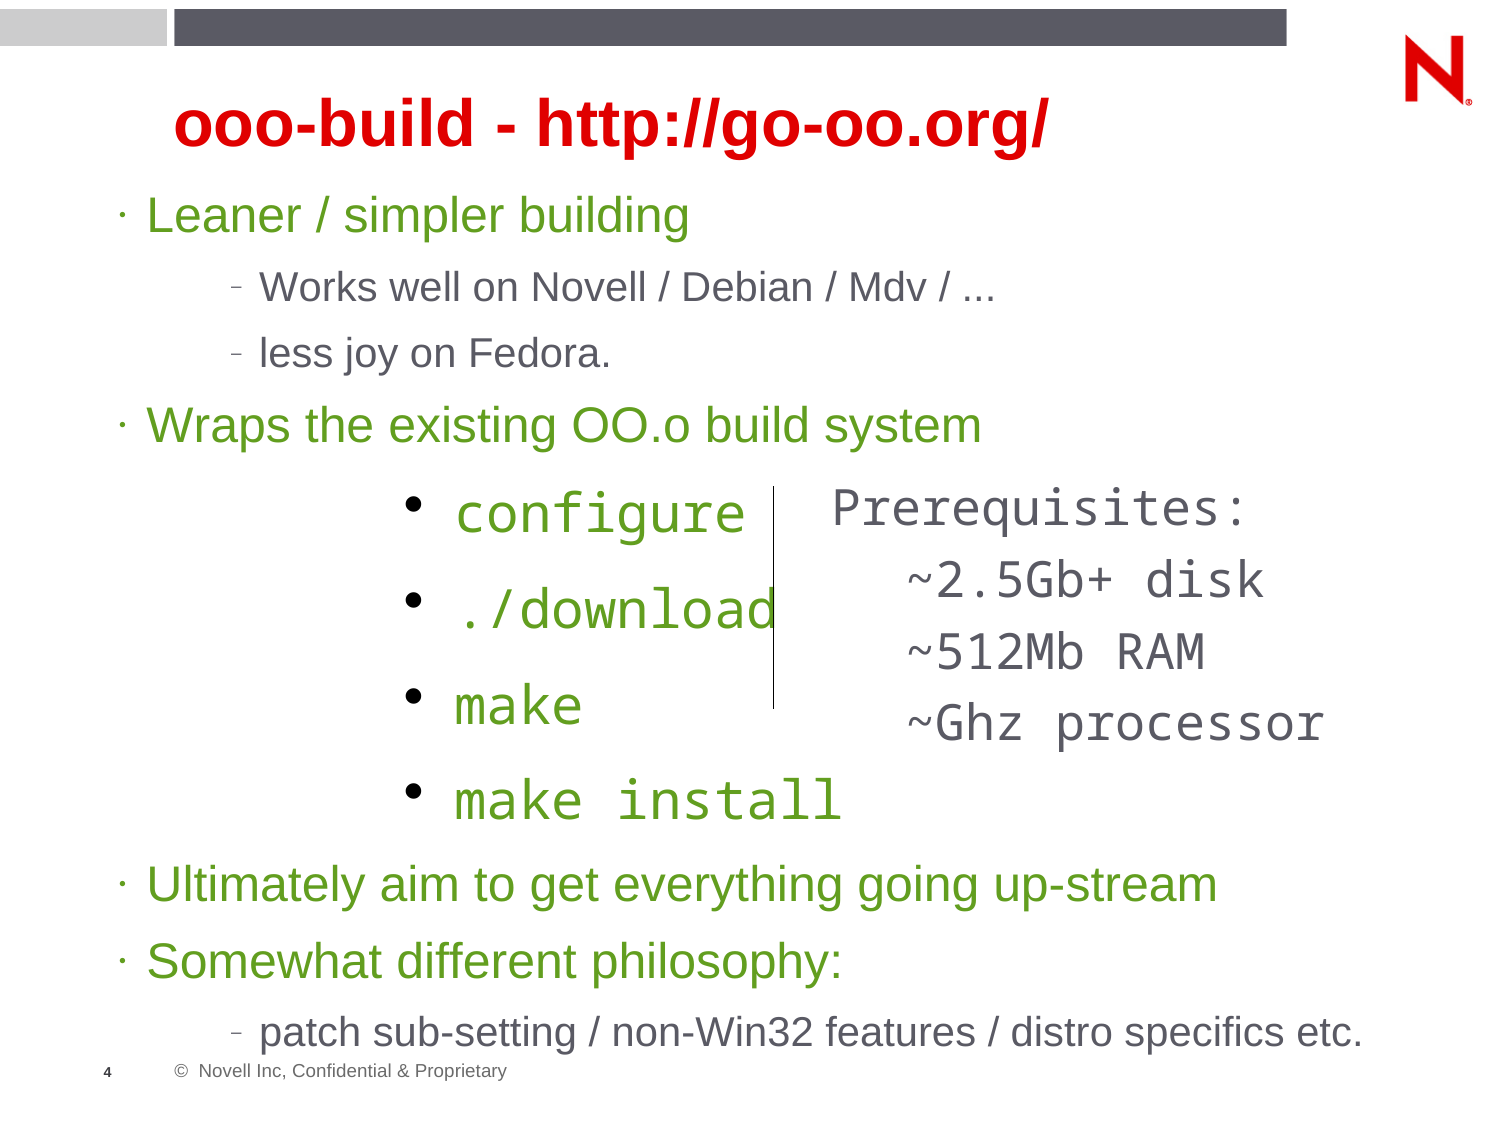

# ooo-build - http://go-oo.org/
Leaner / simpler building
Works well on Novell / Debian / Mdv / ...
less joy on Fedora.
Wraps the existing OO.o build system
configure
./download
make
make install
Ultimately aim to get everything going up-stream
Somewhat different philosophy:
patch sub-setting / non-Win32 features / distro specifics etc.
Prerequisites:
	~2.5Gb+ disk
	~512Mb RAM
	~Ghz processor